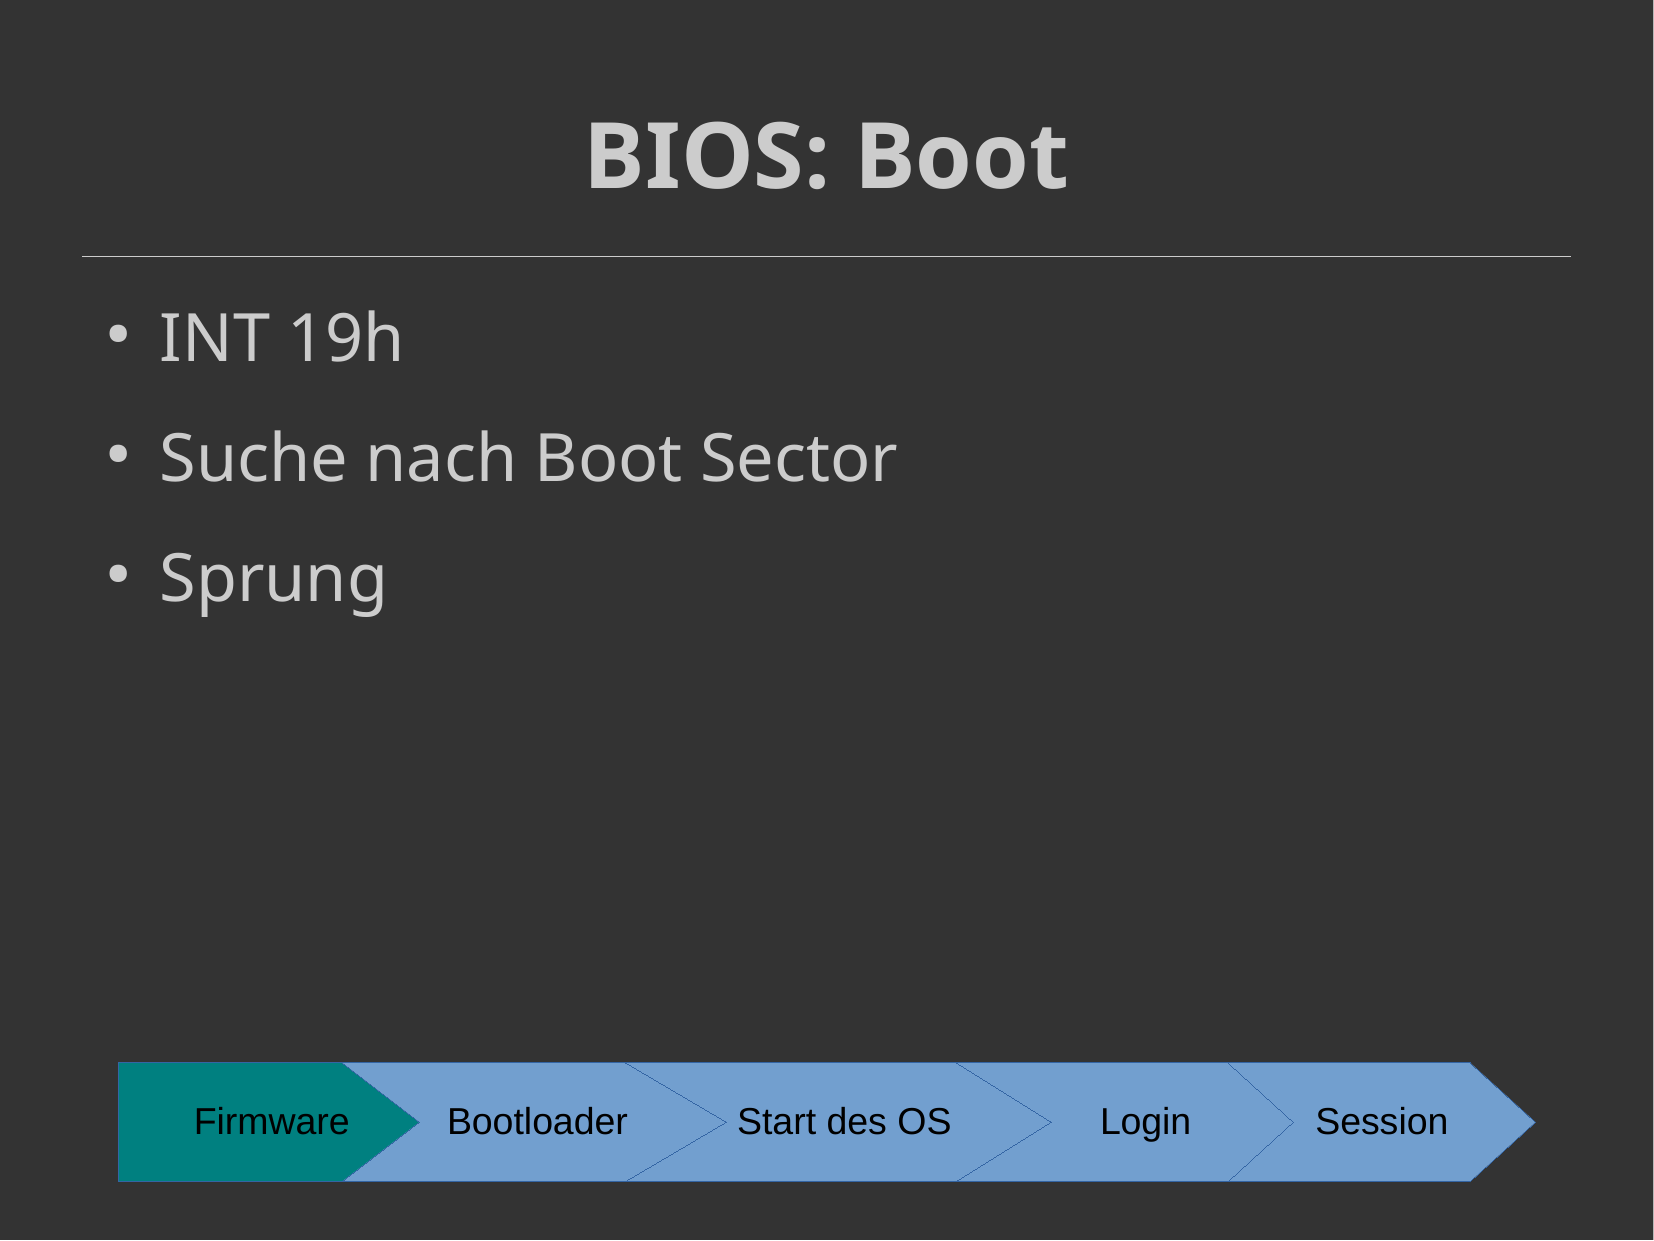

# BIOS: Boot
INT 19h
Suche nach Boot Sector
Sprung
Firmware
Bootloader
Start des OS
Login
Session